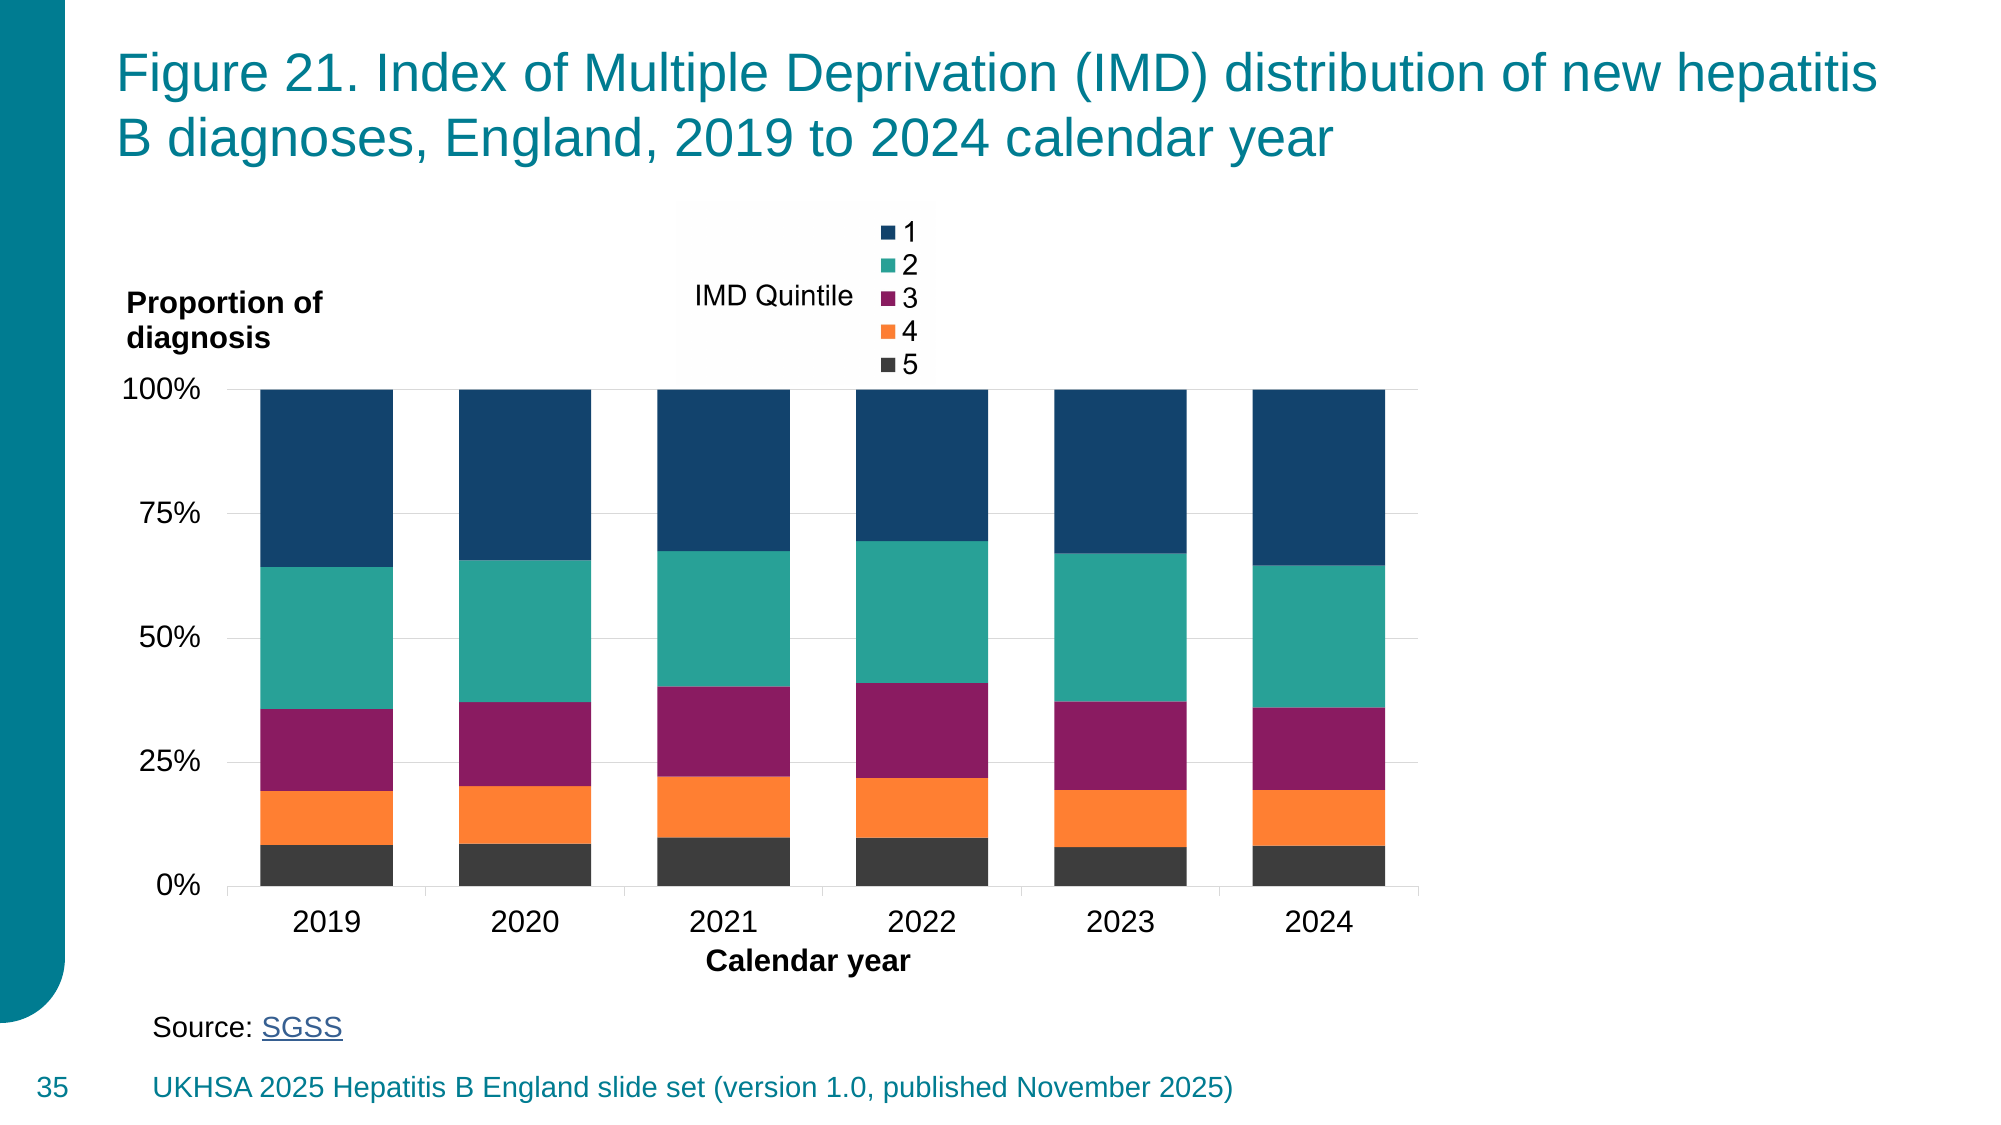

# Figure 21. Index of Multiple Deprivation (IMD) distribution of new hepatitis B diagnoses, England, 2019 to 2024 calendar year
Source: SGSS
UKHSA 2025 Hepatitis B England slide set (version 1.0, published November 2025)